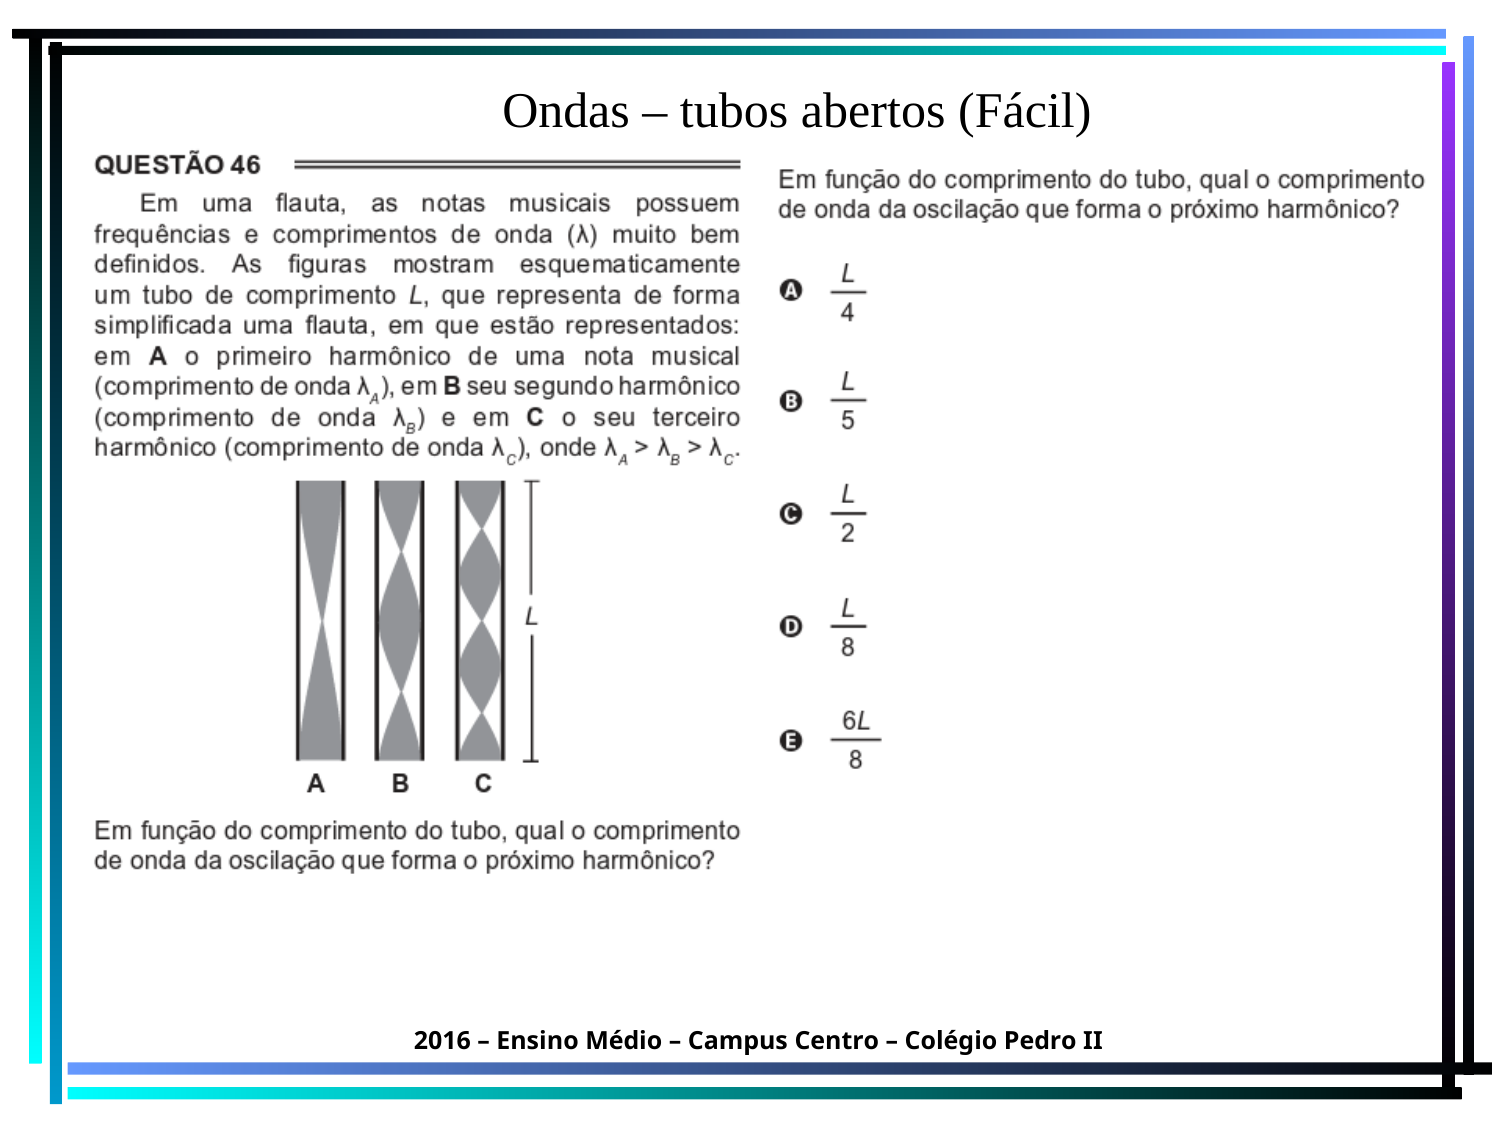

# Ondas – tubos abertos (Fácil)
2016 – Ensino Médio – Campus Centro – Colégio Pedro II